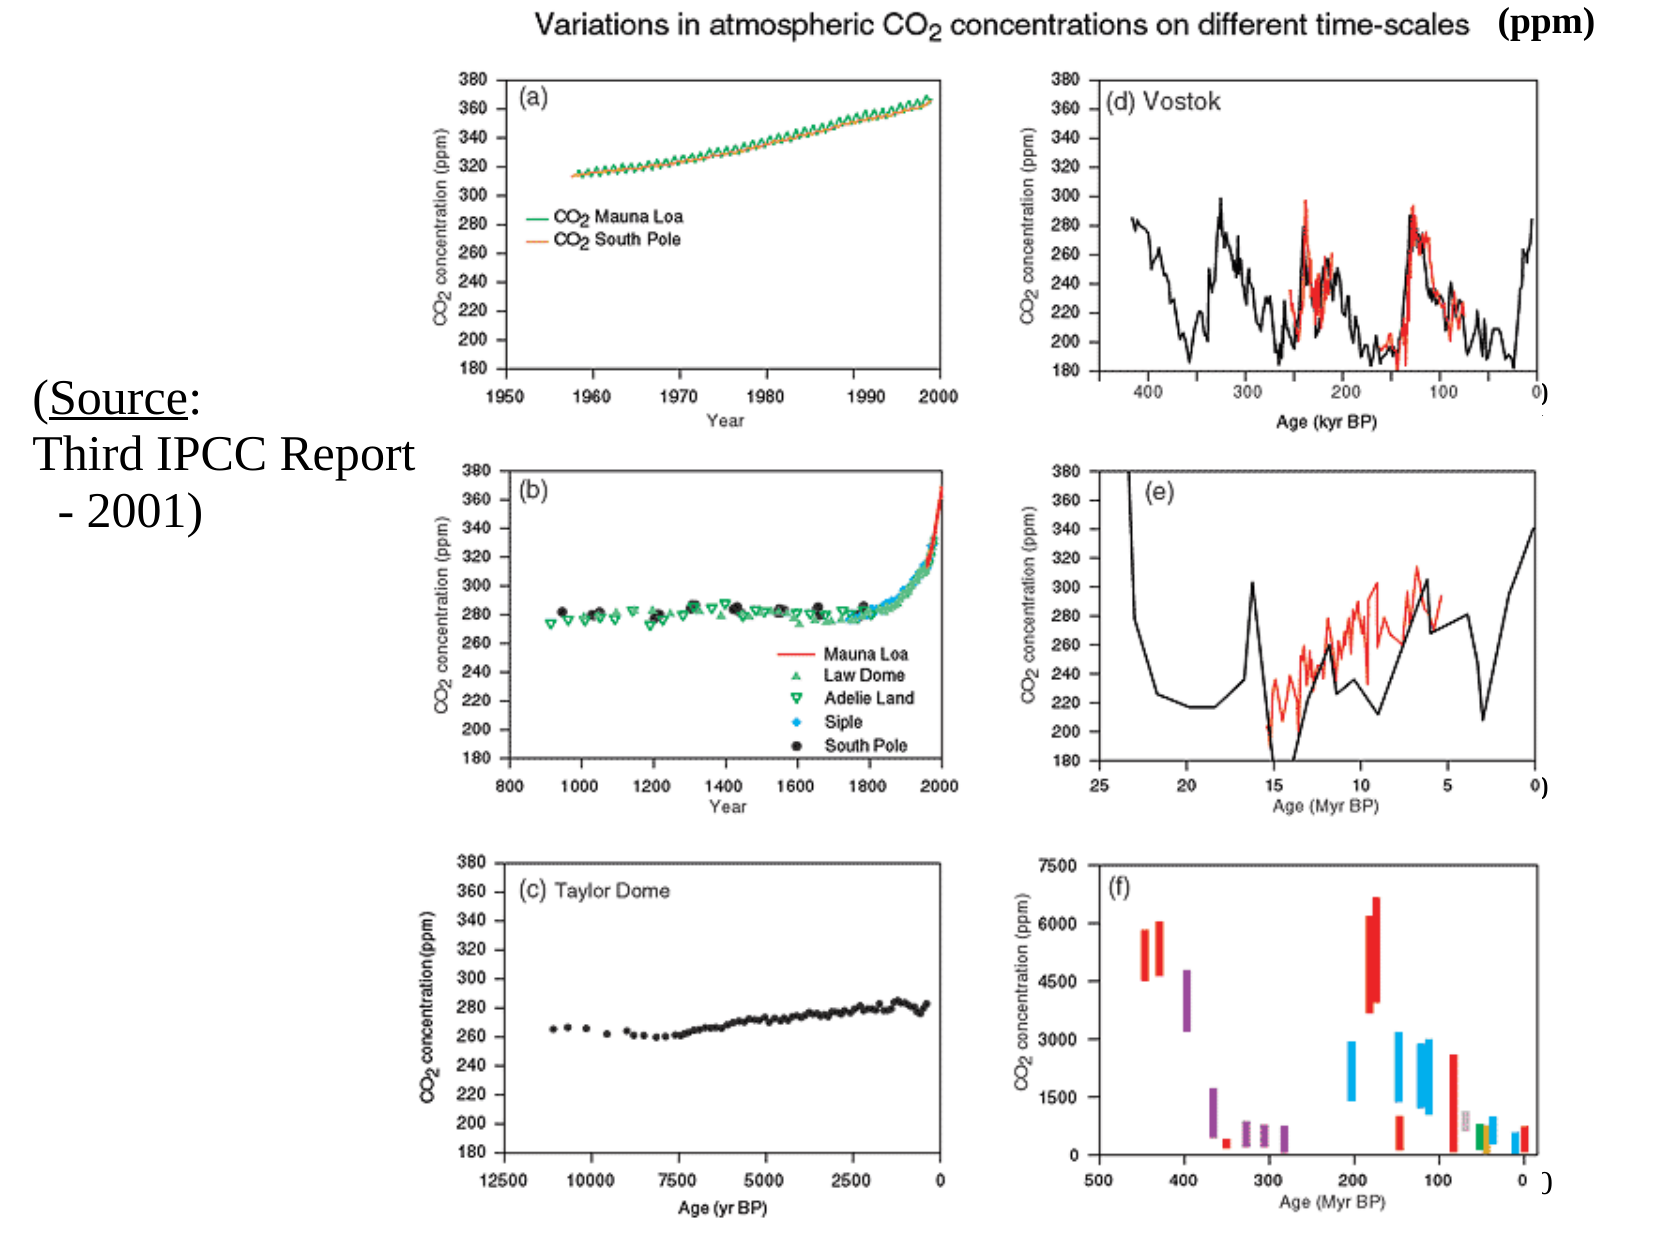

(ppm)
380
380
340
340
300
300
260
260
220
220
180
180
(Source:
Third IPCC Report
 - 2001)
0
2000
400
1950
0
380
380
340
340
300
300
260
260
220
220
180
180
2000
0
800
25
380
7500
340
6000
300
4500
260
3000
220
1500
180
0
0
500
0
12500